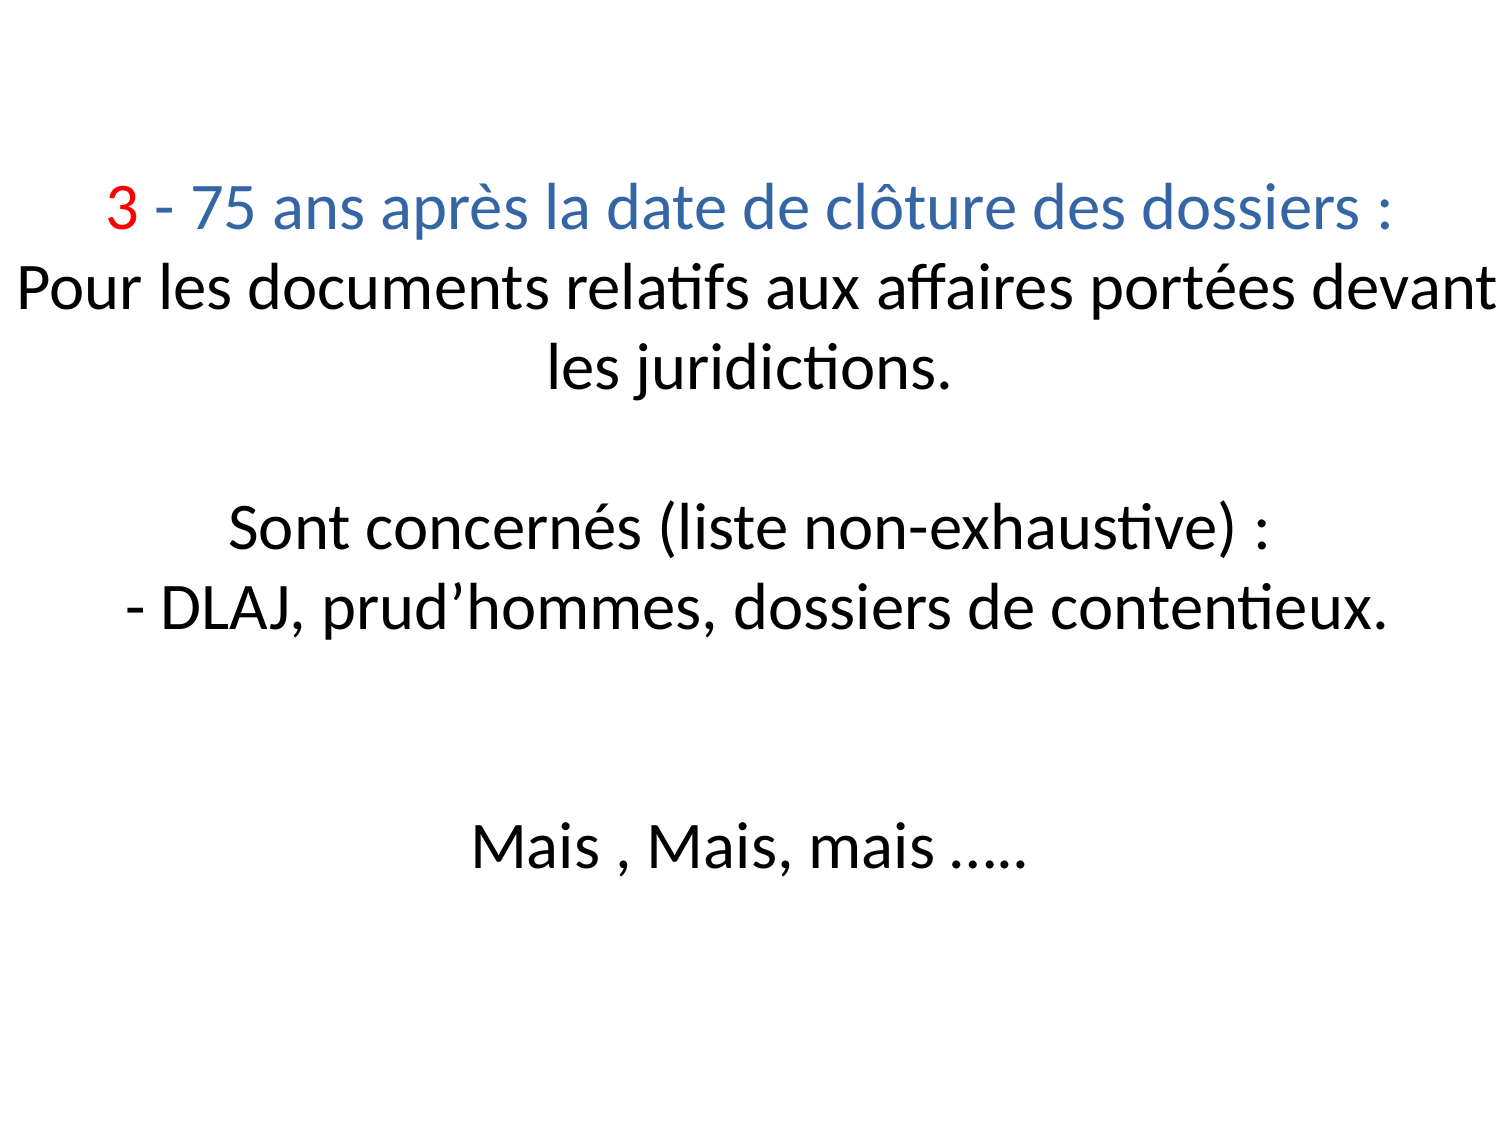

# 3 - 75 ans après la date de clôture des dossiers :
 Pour les documents relatifs aux affaires portées devant les juridictions.
Sont concernés (liste non-exhaustive) :
 - DLAJ, prud’hommes, dossiers de contentieux.
Mais , Mais, mais …..